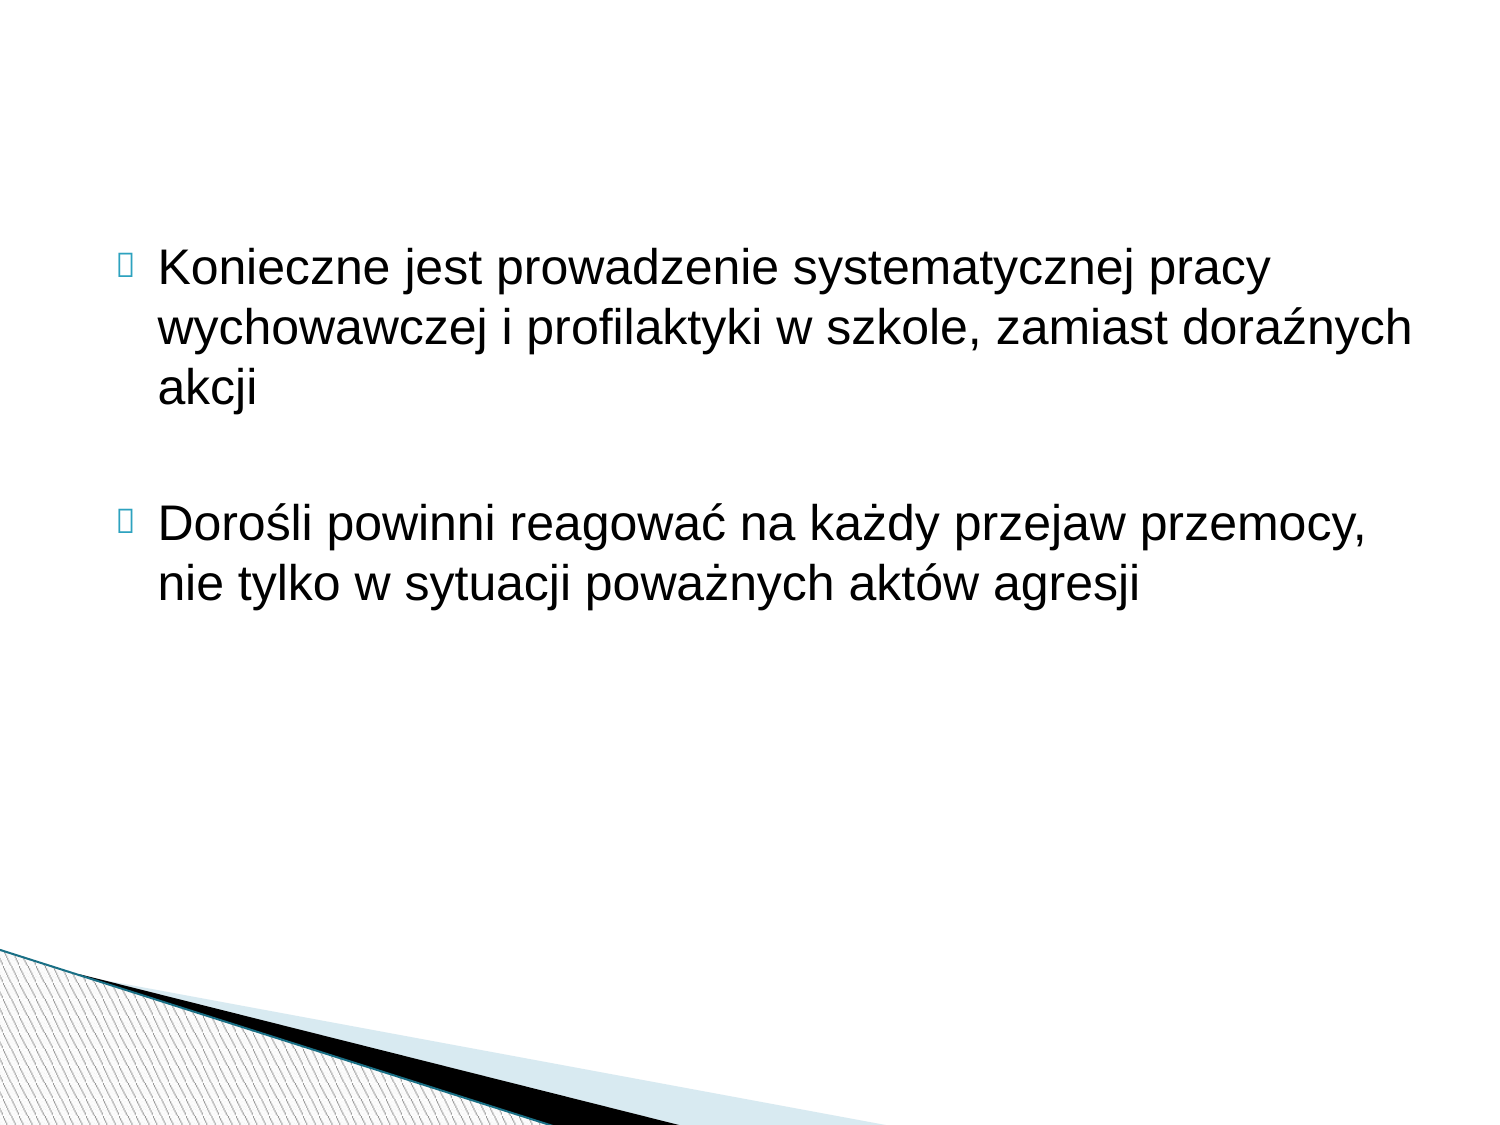

# Konieczne jest prowadzenie systematycznej pracy wychowawczej i profilaktyki w szkole, zamiast doraźnych akcji
Dorośli powinni reagować na każdy przejaw przemocy, nie tylko w sytuacji poważnych aktów agresji